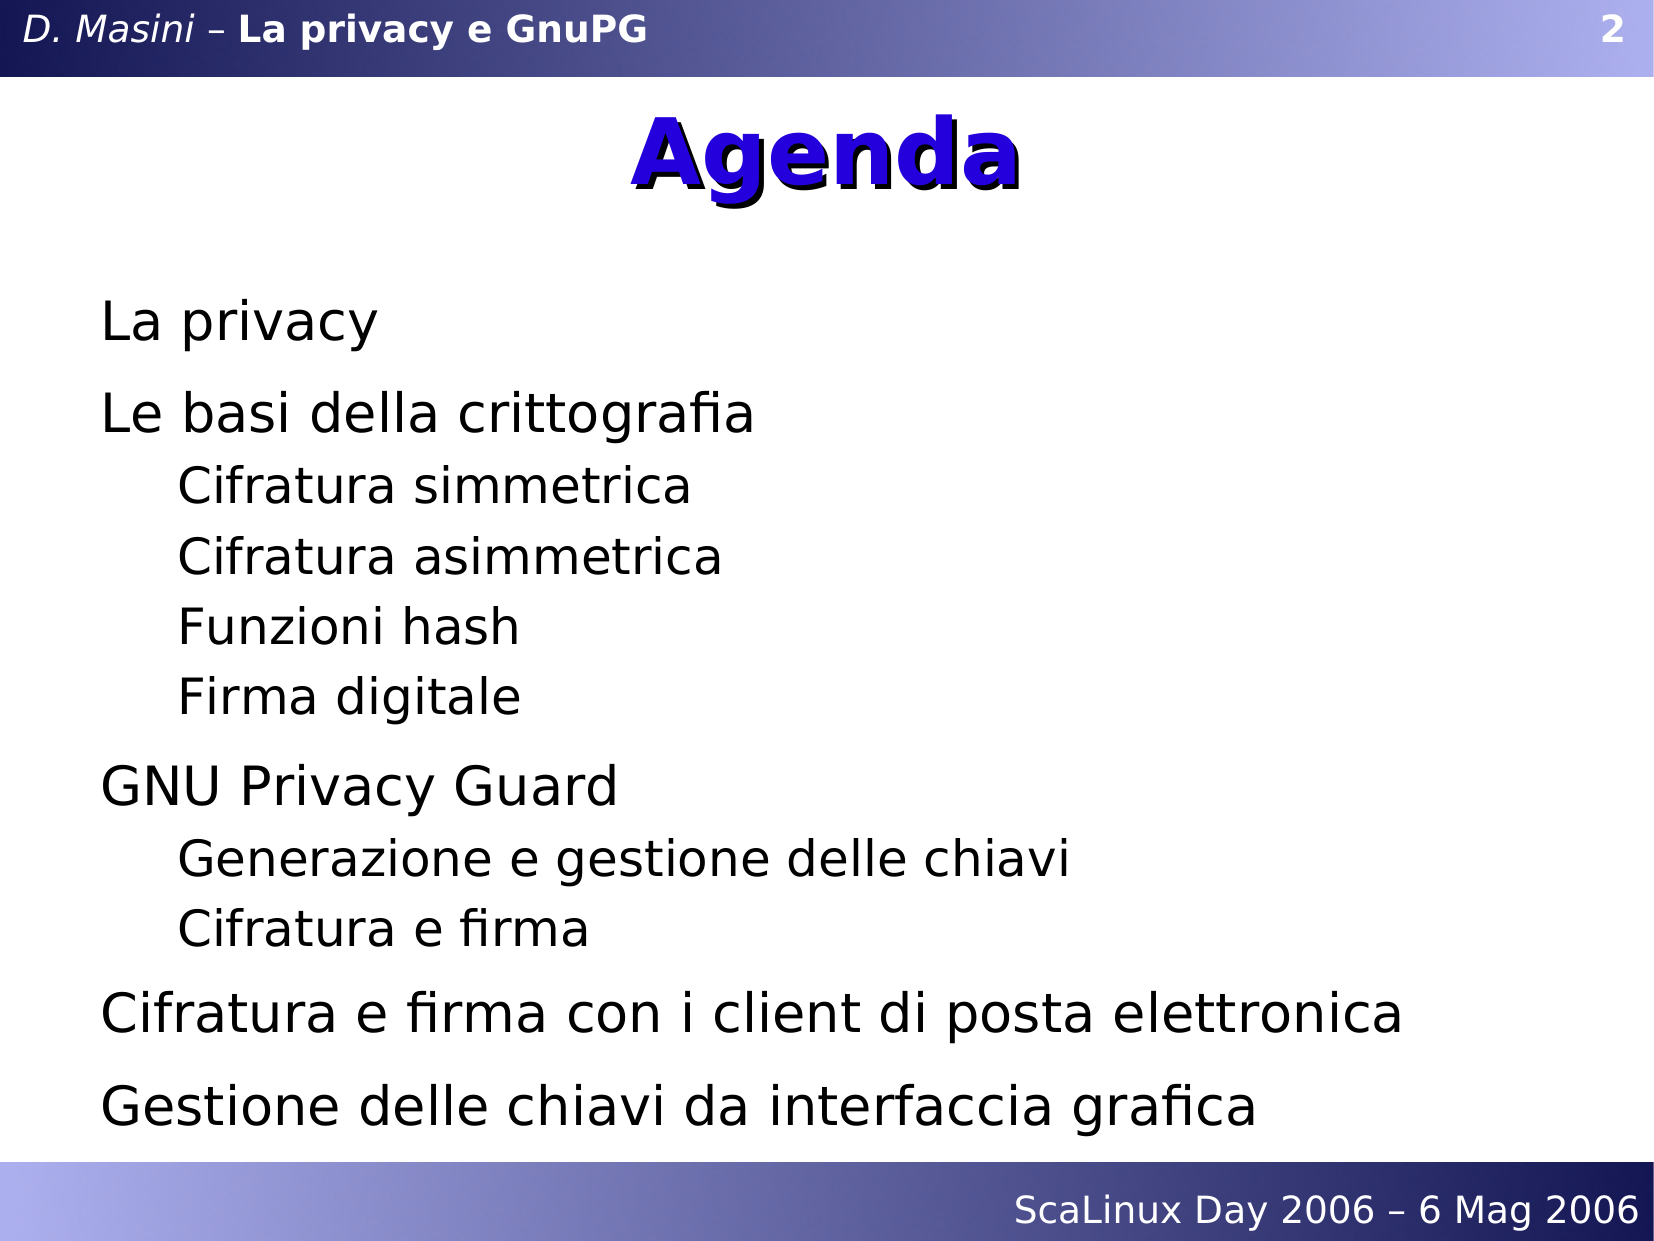

D. Masini – La privacy e GnuPG
# Agenda
La privacy
Le basi della crittografia
Cifratura simmetrica
Cifratura asimmetrica
Funzioni hash
Firma digitale
GNU Privacy Guard
Generazione e gestione delle chiavi
Cifratura e firma
Cifratura e firma con i client di posta elettronica
Gestione delle chiavi da interfaccia grafica
ScaLinux Day 2006 – 6 Mag 2006